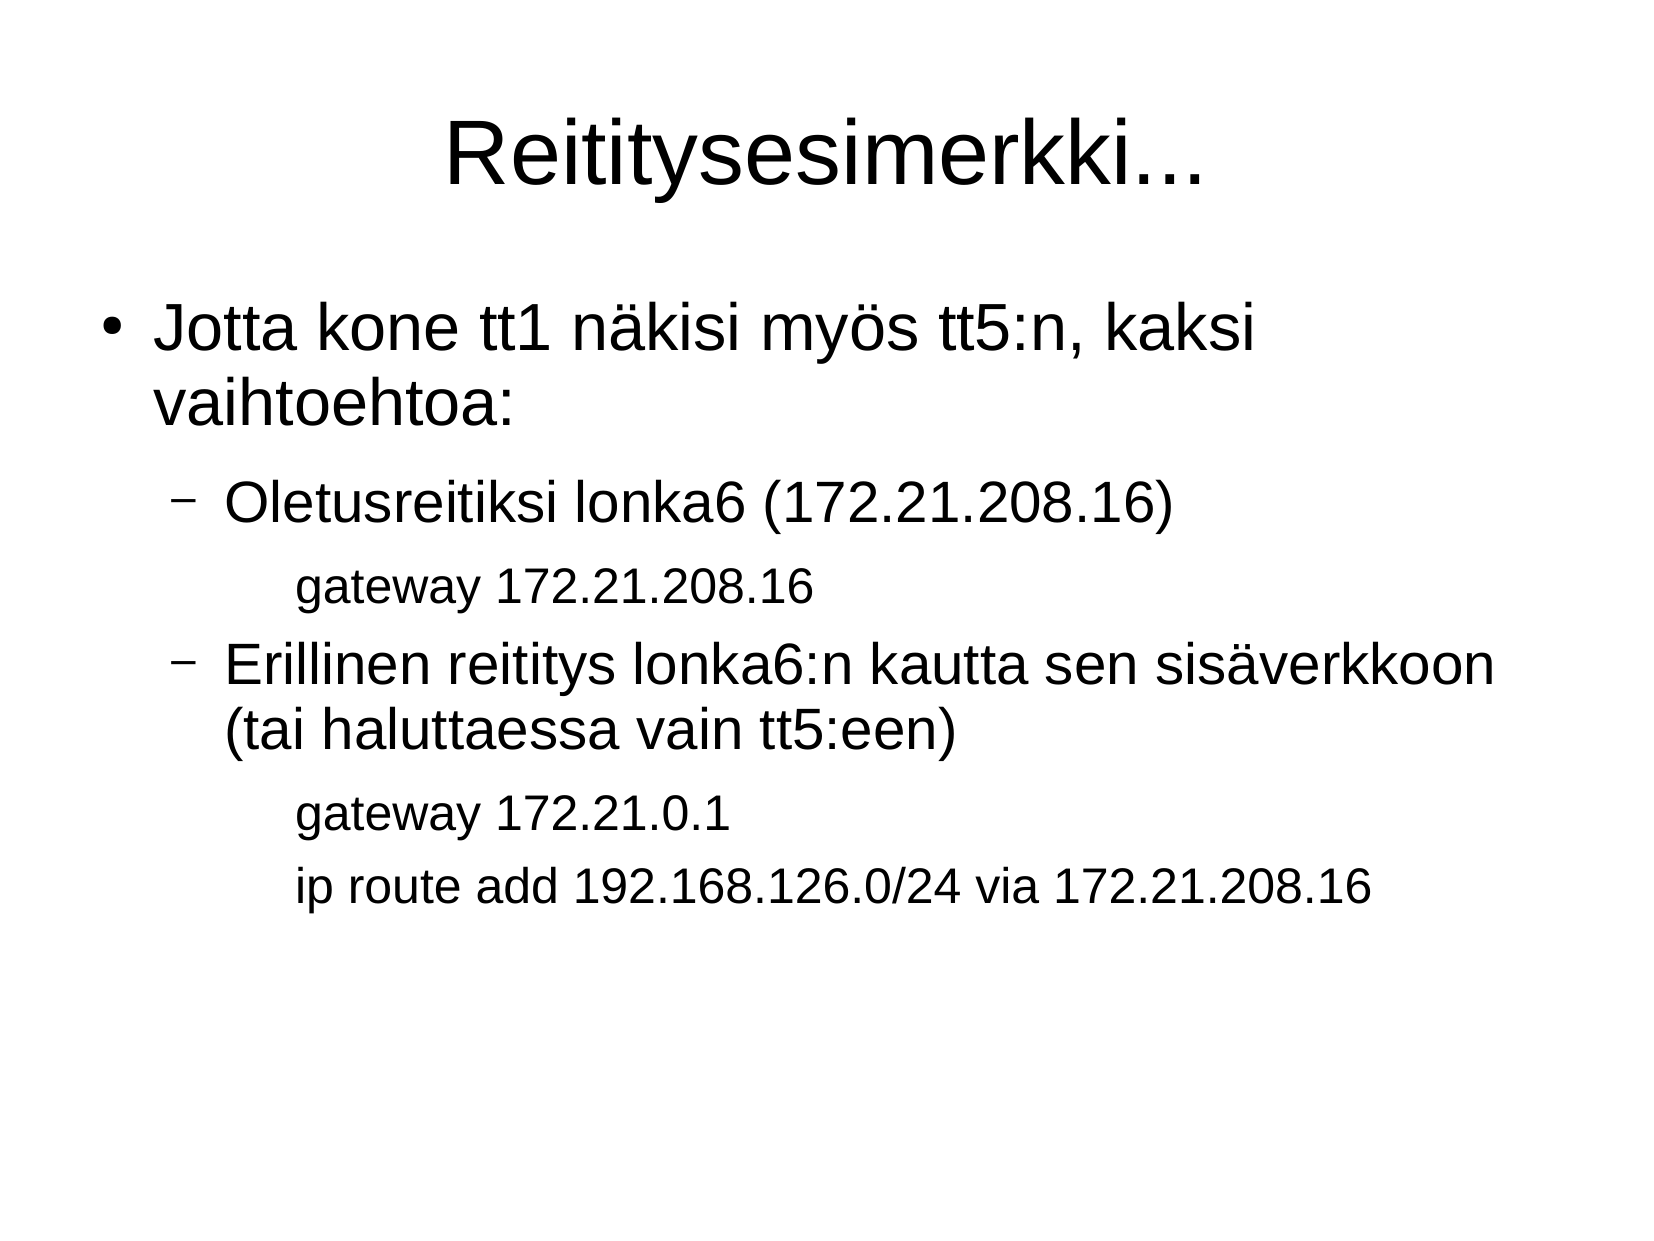

# Reititysesimerkki...
Jotta kone tt1 näkisi myös tt5:n, kaksi vaihtoehtoa:
Oletusreitiksi lonka6 (172.21.208.16)
gateway 172.21.208.16
Erillinen reititys lonka6:n kautta sen sisäverkkoon (tai haluttaessa vain tt5:een)
gateway 172.21.0.1
ip route add 192.168.126.0/24 via 172.21.208.16